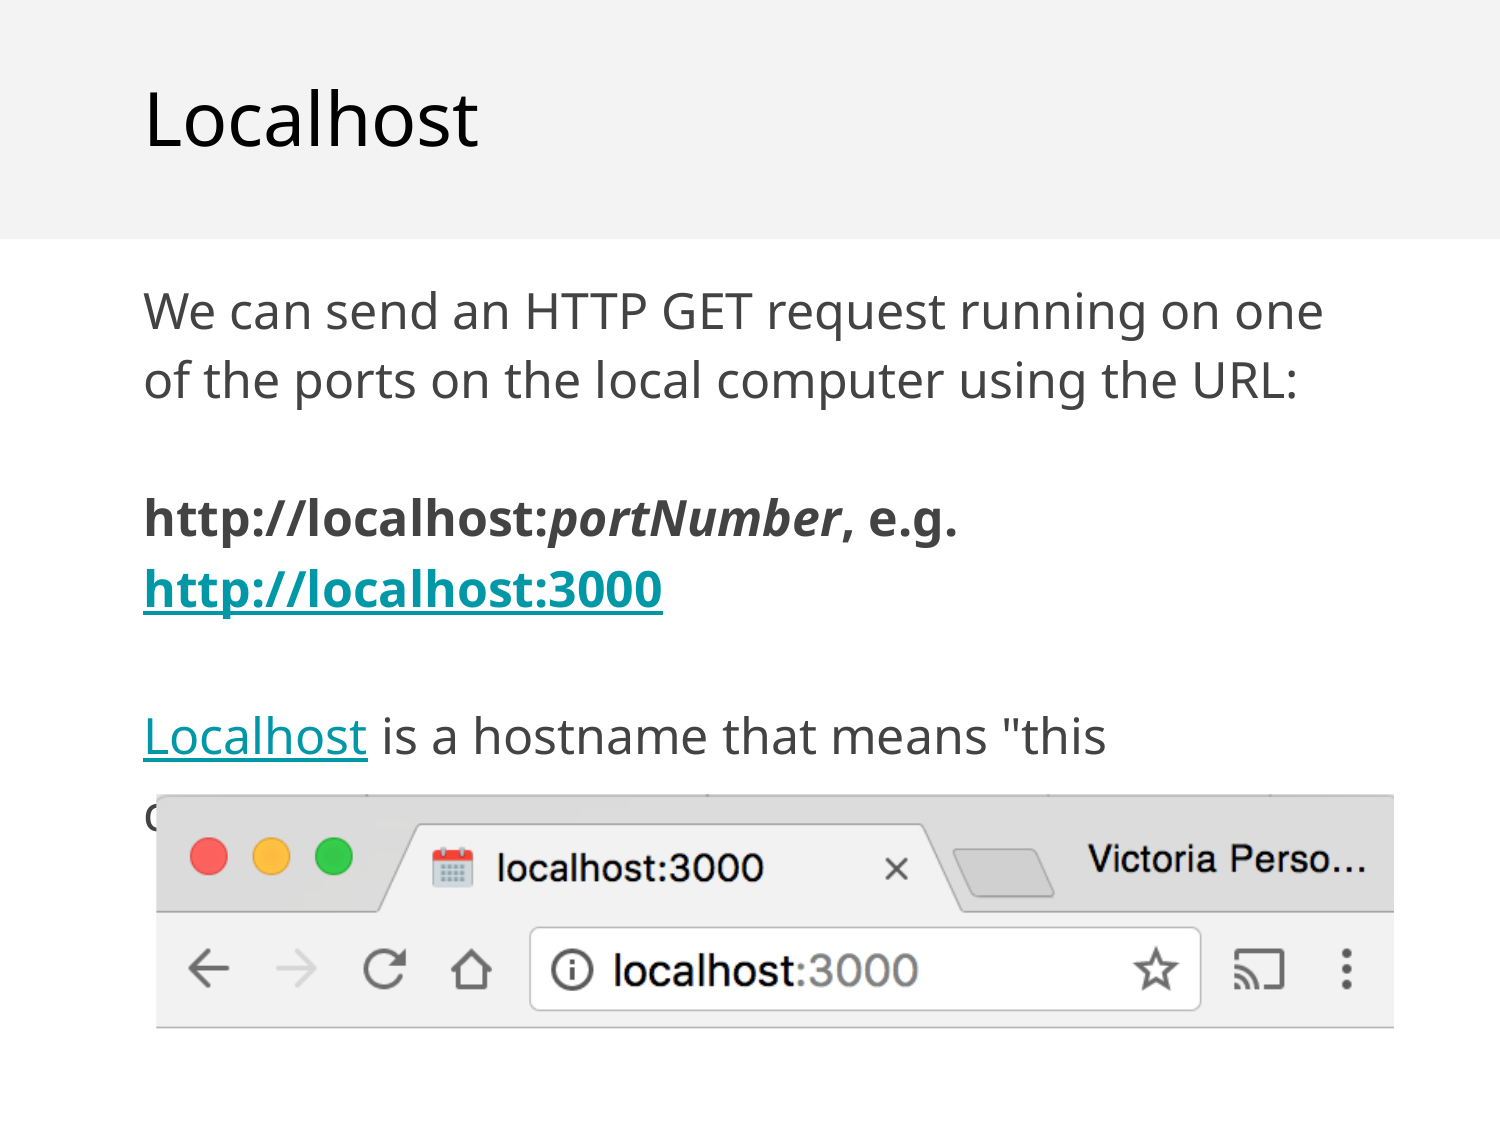

# Localhost
We can send an HTTP GET request running on one of the ports on the local computer using the URL:
http://localhost:portNumber, e.g.
http://localhost:3000
Localhost is a hostname that means "this computer."